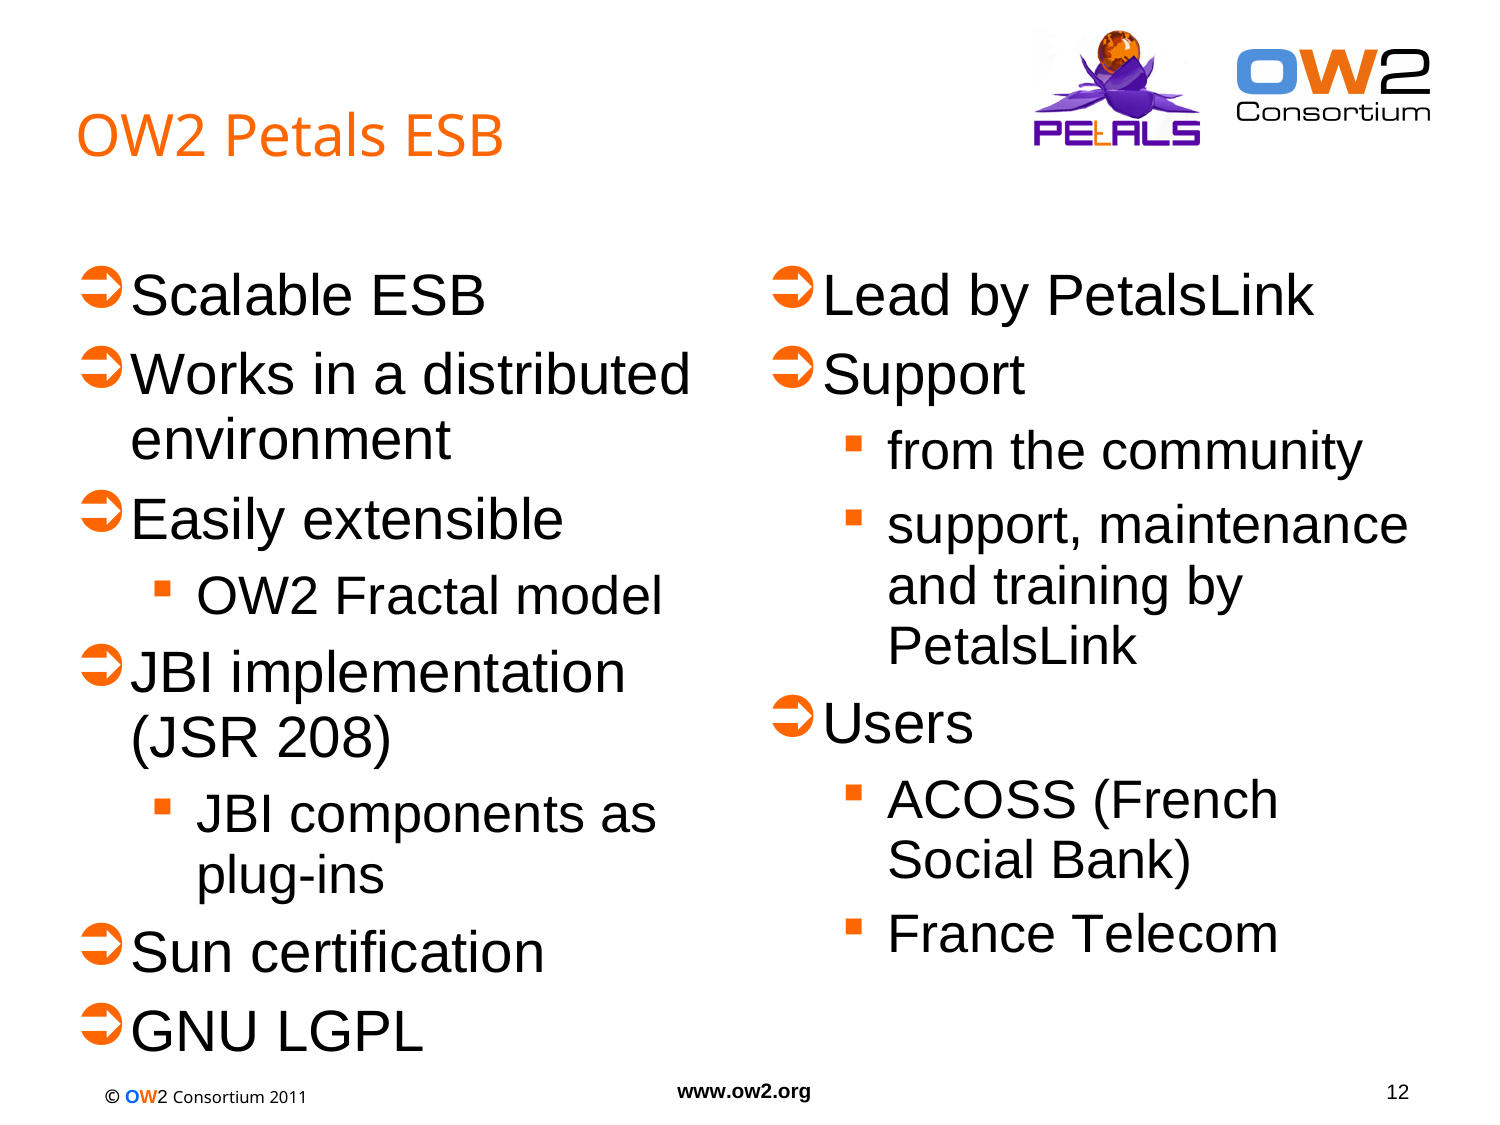

# OW2 Petals ESB
Scalable ESB
Works in a distributed environment
Easily extensible
OW2 Fractal model
JBI implementation (JSR 208)
JBI components as plug-ins
Sun certification
GNU LGPL
Lead by PetalsLink
Support
from the community
support, maintenance and training by PetalsLink
Users
ACOSS (French Social Bank)
France Telecom
12